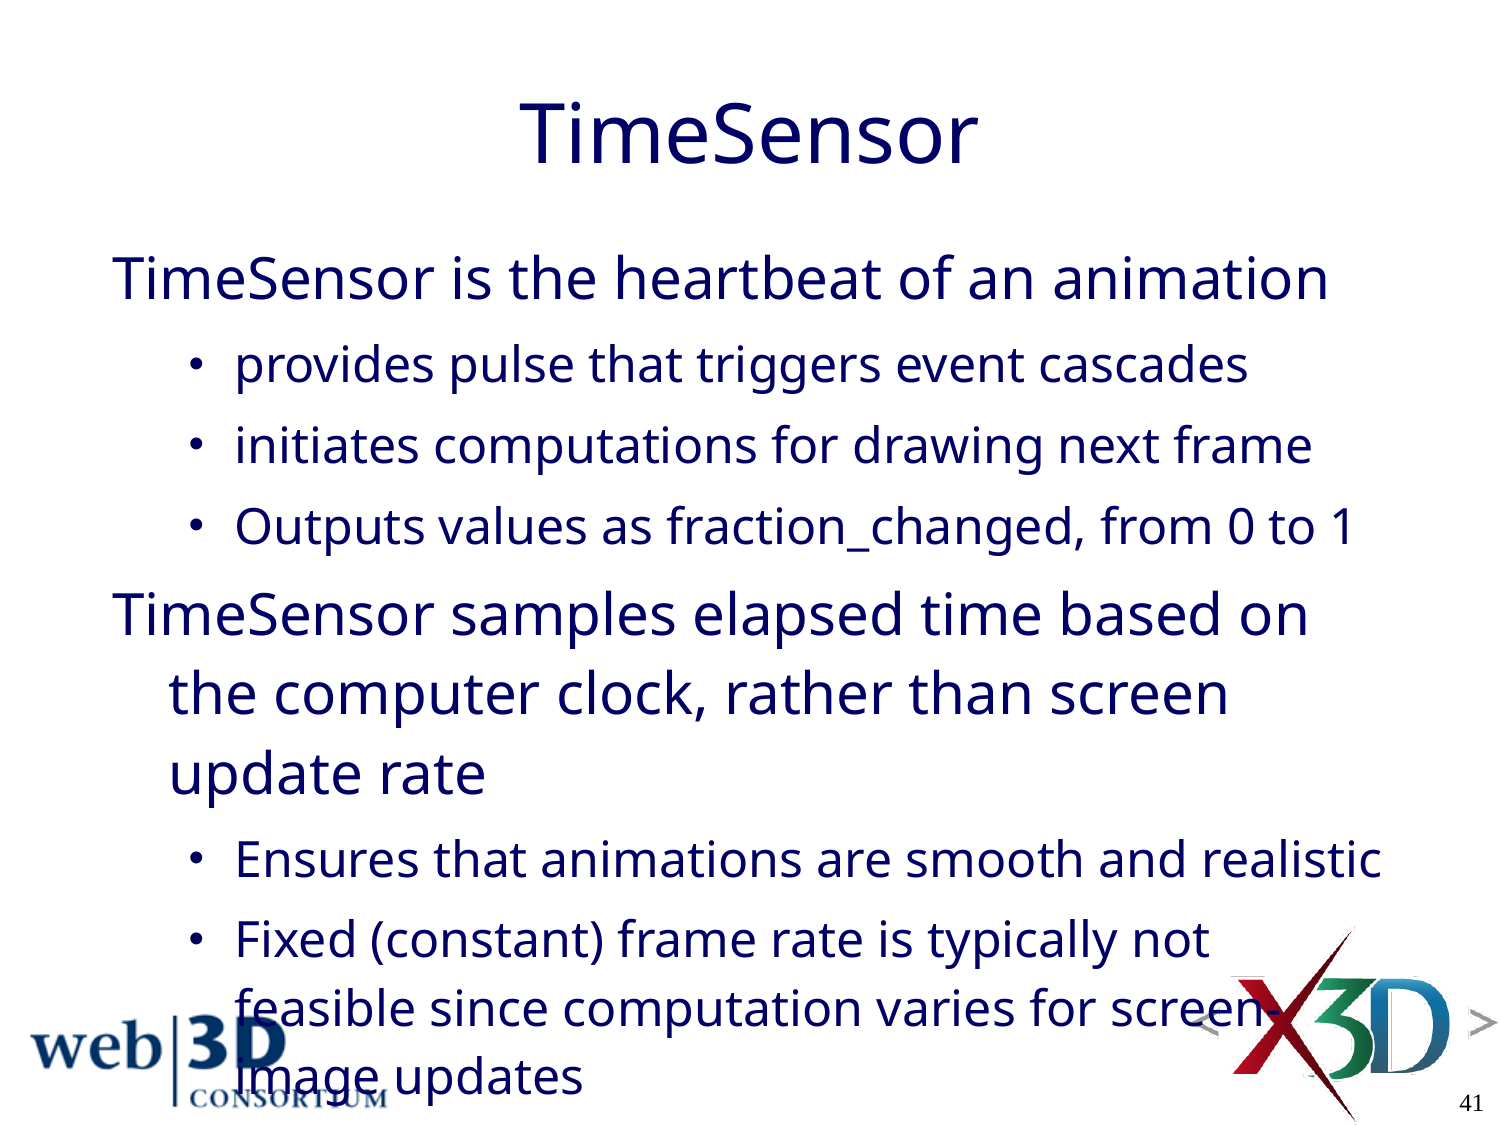

# TimeSensor
TimeSensor is the heartbeat of an animation
provides pulse that triggers event cascades
initiates computations for drawing next frame
Outputs values as fraction_changed, from 0 to 1
TimeSensor samples elapsed time based on the computer clock, rather than screen update rate
Ensures that animations are smooth and realistic
Fixed (constant) frame rate is typically not feasible since computation varies for screen-image updates